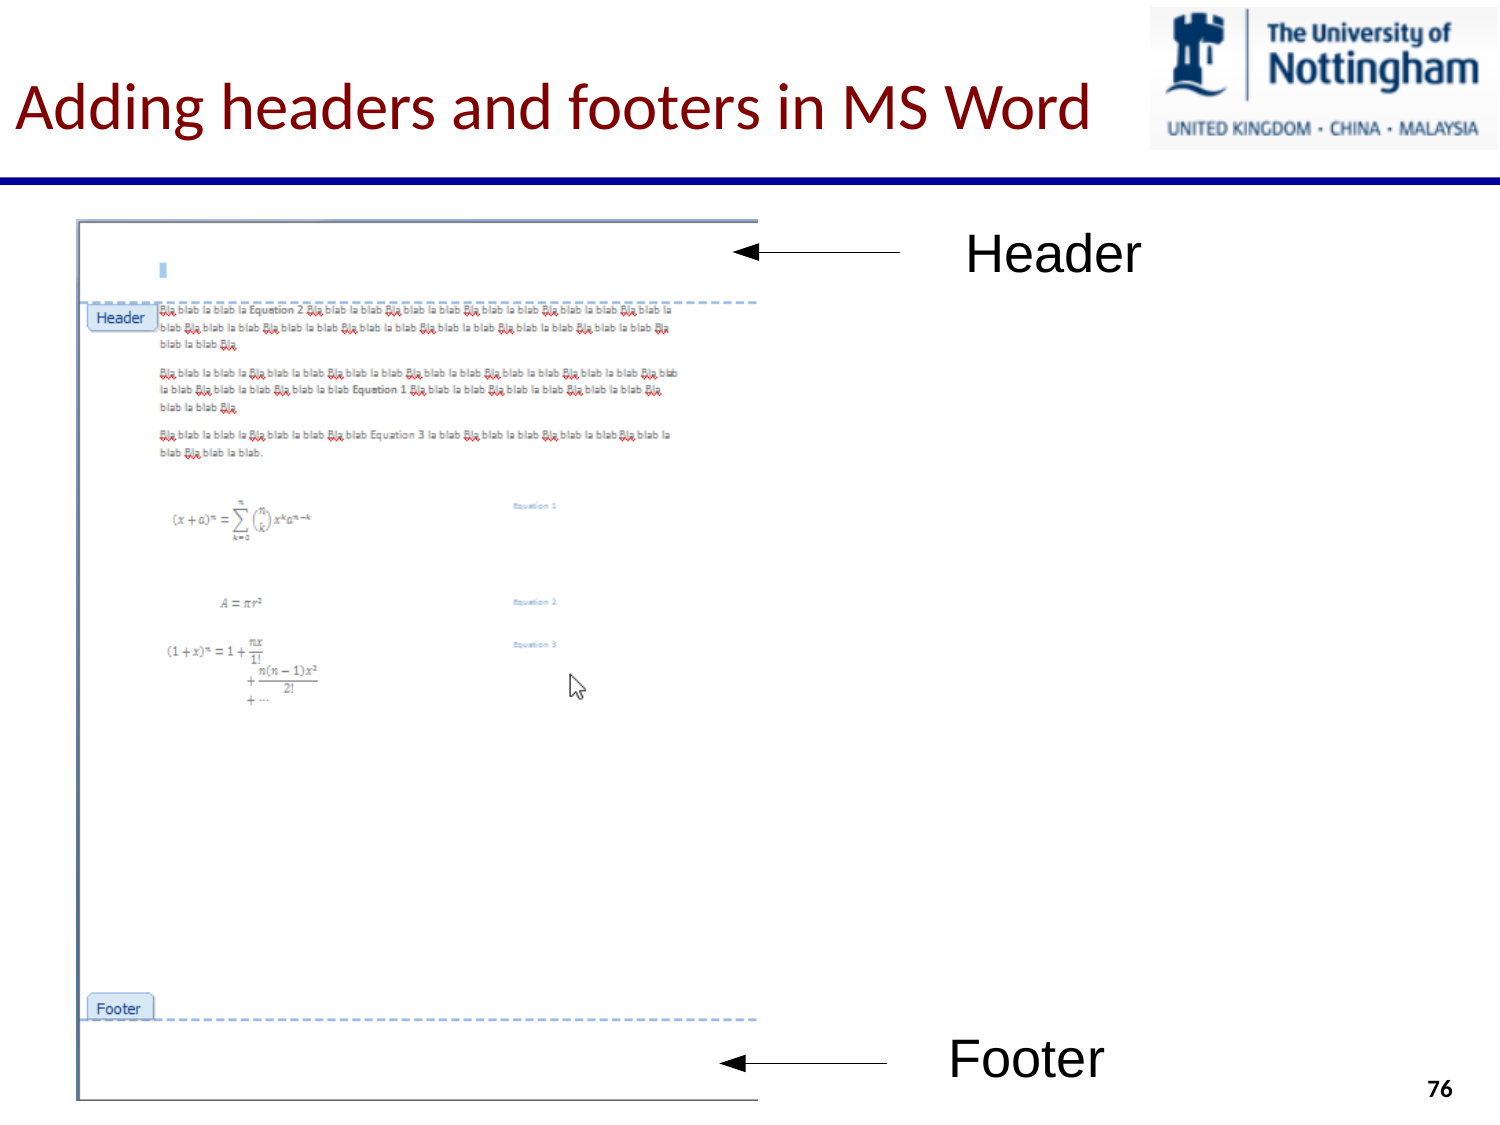

# Adding headers and footers in MS Word
Header
Footer